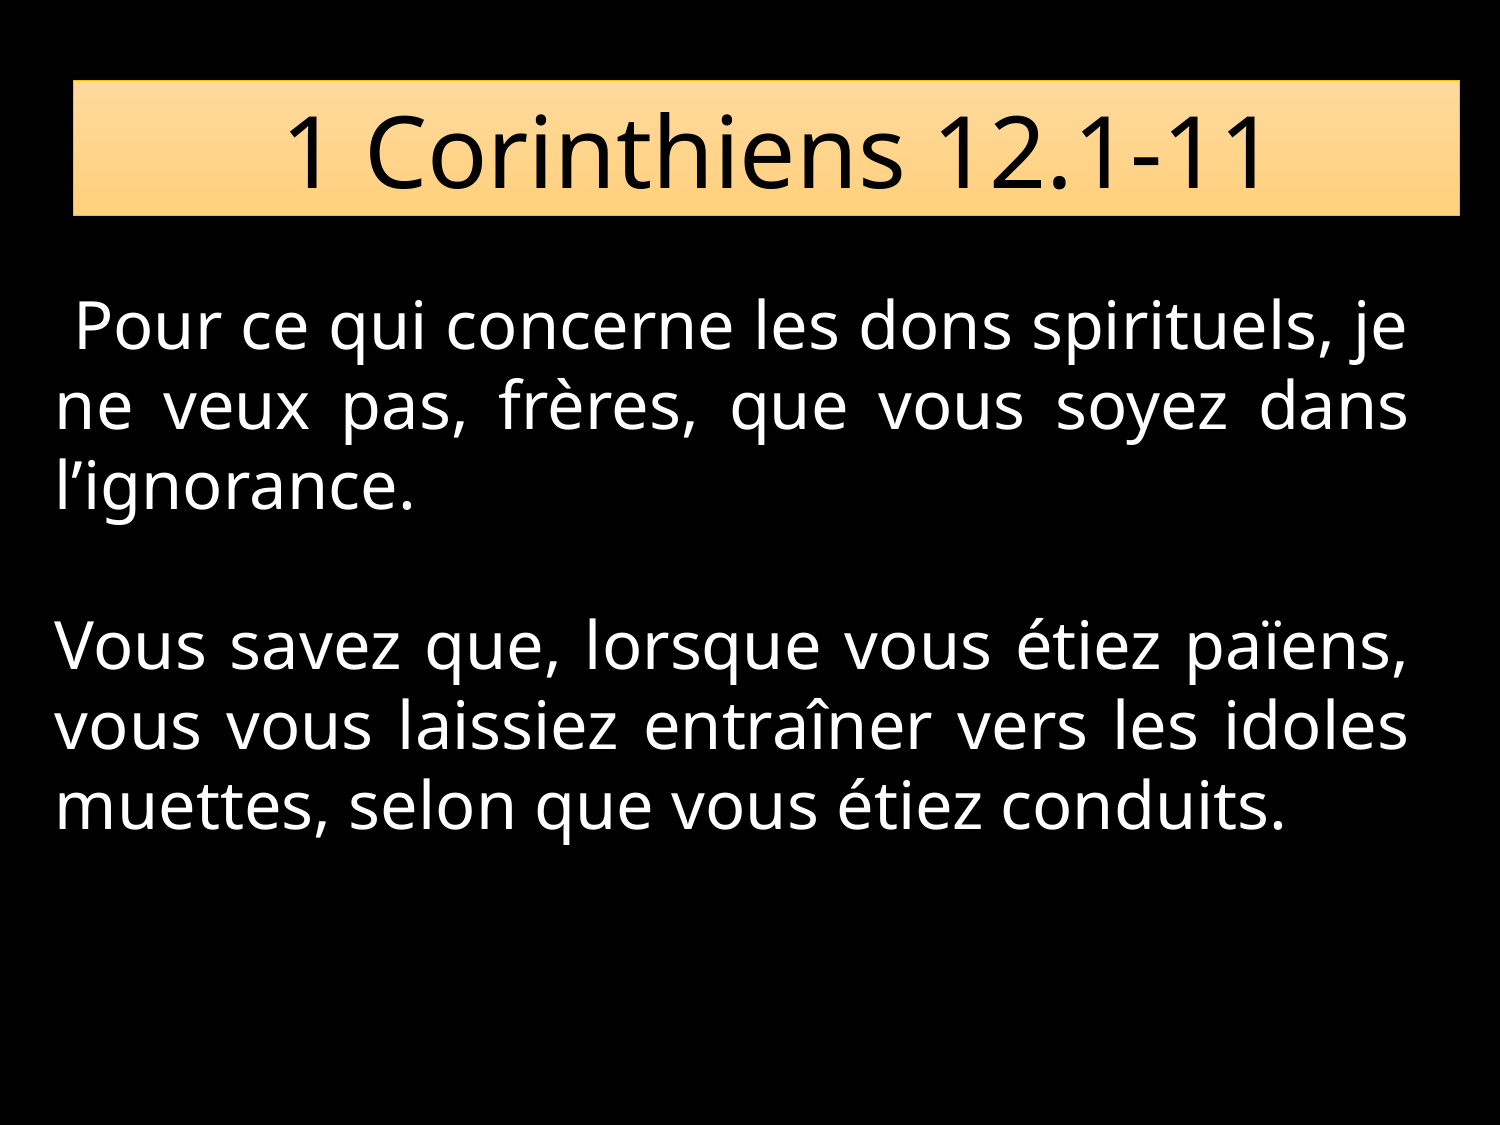

1 Corinthiens 12.1-11
 Pour ce qui concerne les dons spirituels, je ne veux pas, frères, que vous soyez dans l’ignorance.
Vous savez que, lorsque vous étiez païens, vous vous laissiez entraîner vers les idoles muettes, selon que vous étiez conduits.